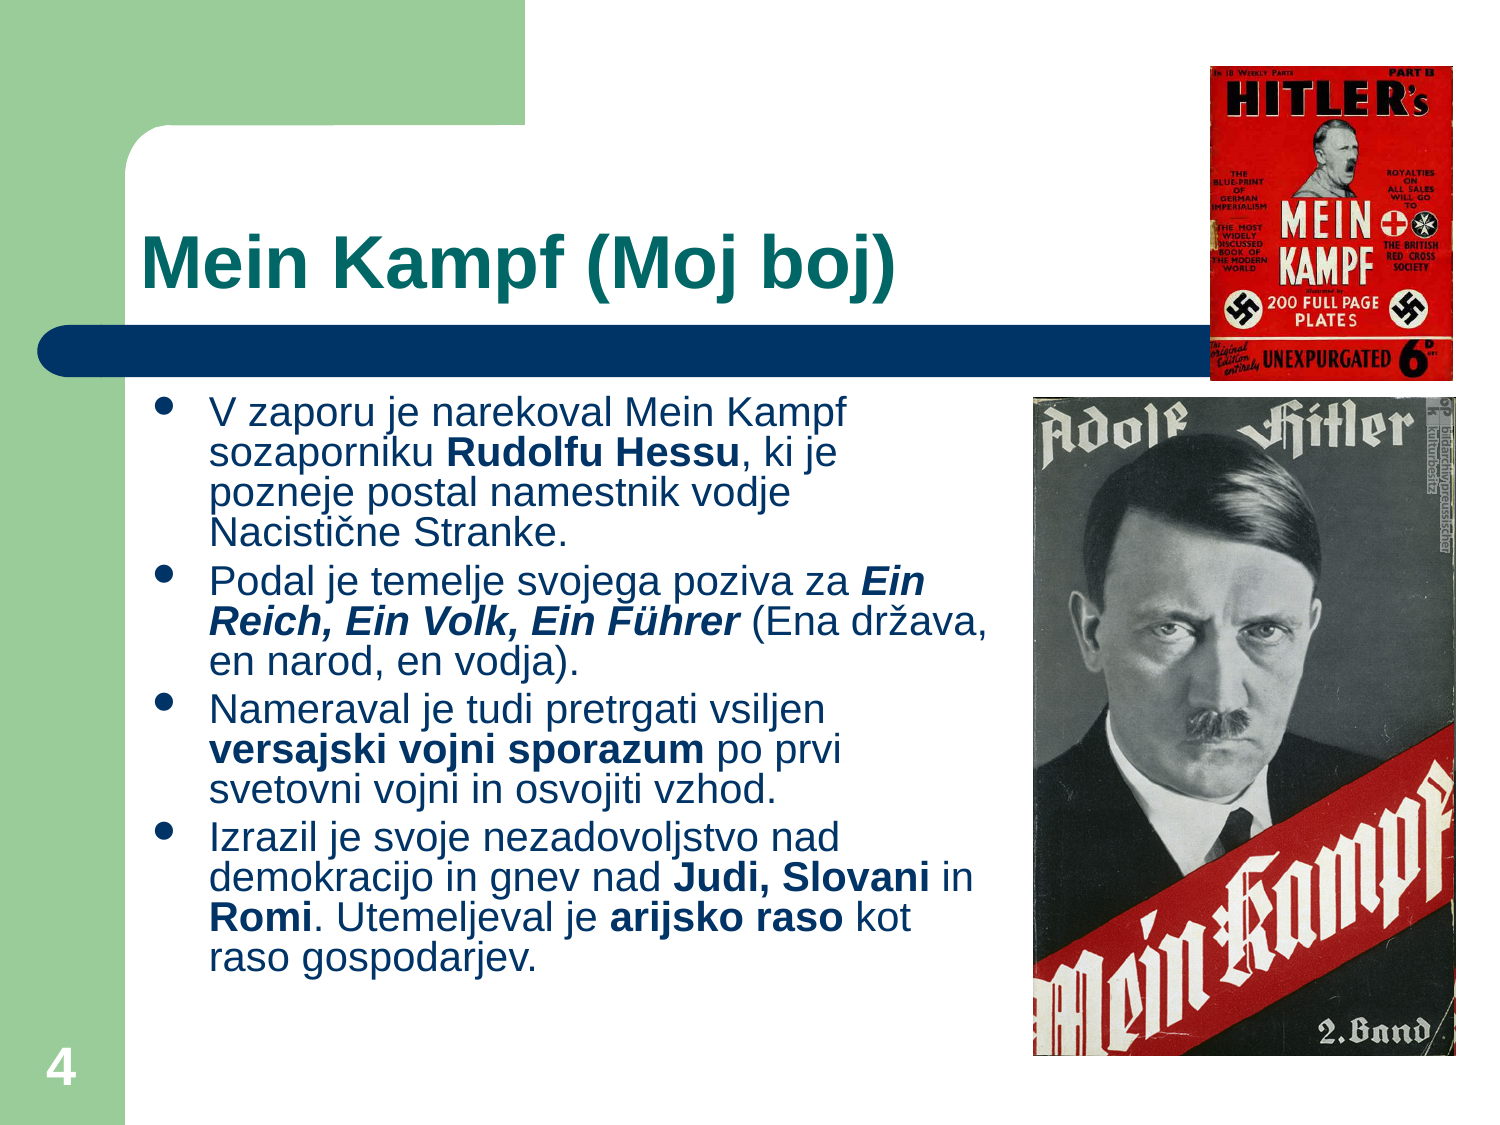

# Mein Kampf (Moj boj)
V zaporu je narekoval Mein Kampf sozaporniku Rudolfu Hessu, ki je pozneje postal namestnik vodje Nacistične Stranke.
Podal je temelje svojega poziva za Ein Reich, Ein Volk, Ein Führer (Ena država, en narod, en vodja).
Nameraval je tudi pretrgati vsiljen versajski vojni sporazum po prvi svetovni vojni in osvojiti vzhod.
Izrazil je svoje nezadovoljstvo nad demokracijo in gnev nad Judi, Slovani in Romi. Utemeljeval je arijsko raso kot raso gospodarjev.